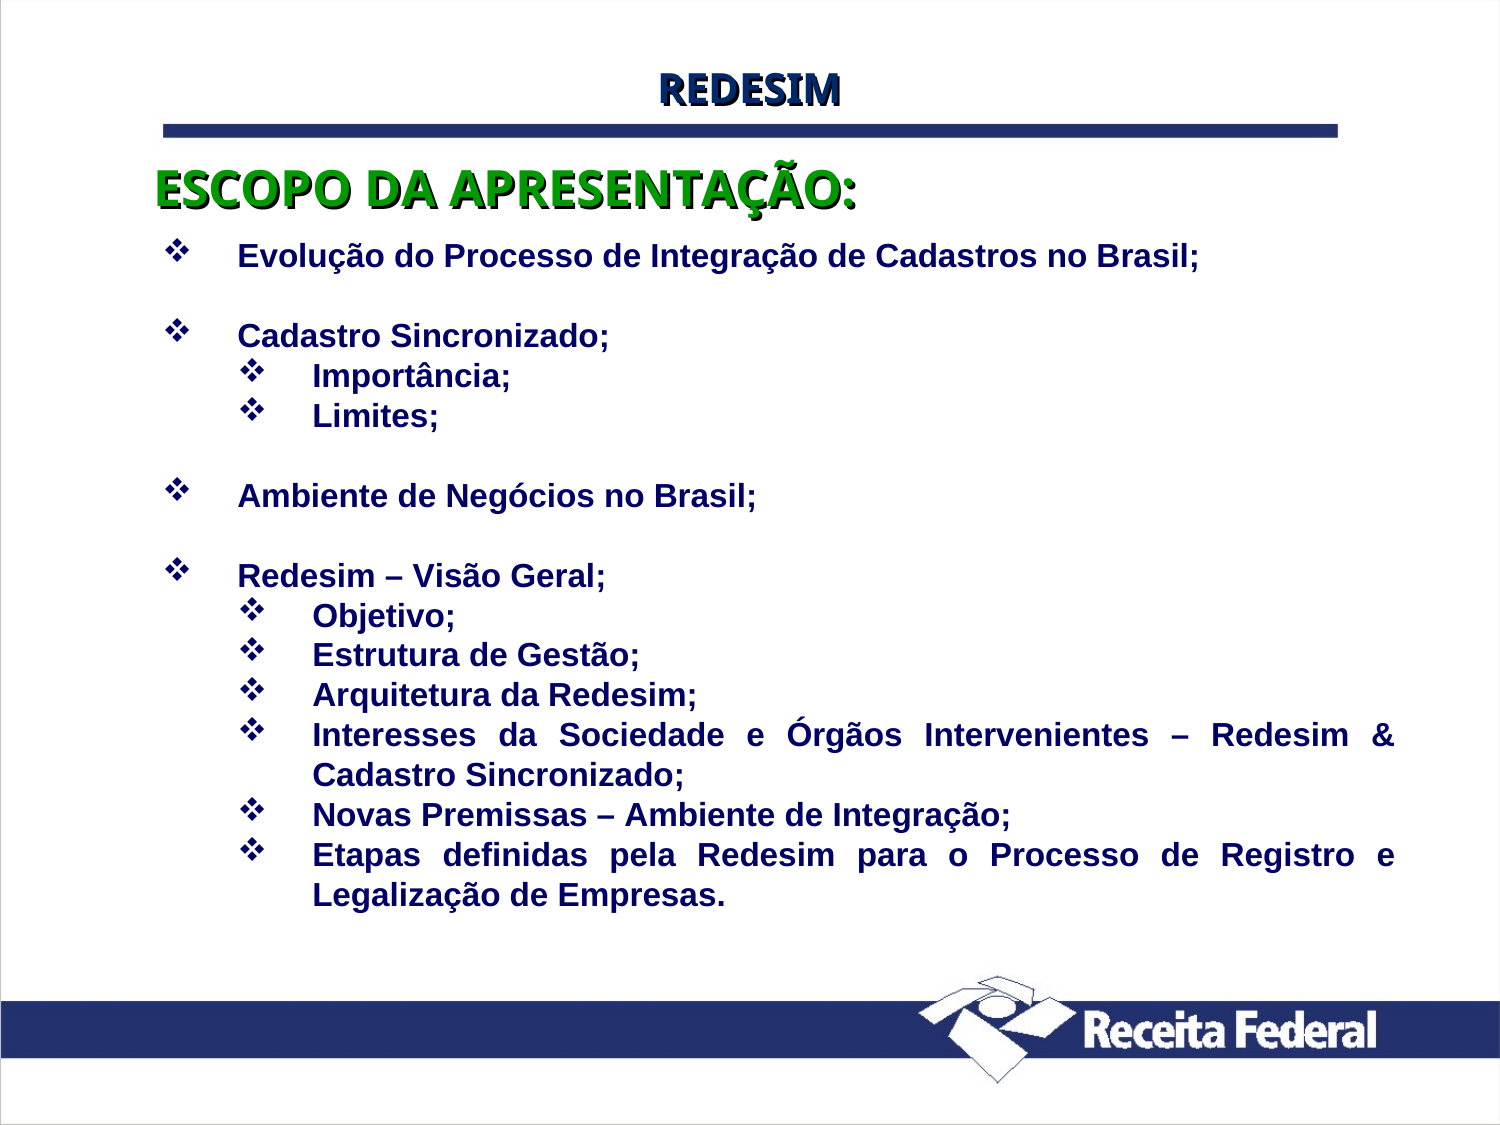

REDESIM
ESCOPO DA APRESENTAÇÃO:
Evolução do Processo de Integração de Cadastros no Brasil;
Cadastro Sincronizado;
Importância;
Limites;
Ambiente de Negócios no Brasil;
Redesim – Visão Geral;
Objetivo;
Estrutura de Gestão;
Arquitetura da Redesim;
Interesses da Sociedade e Órgãos Intervenientes – Redesim & Cadastro Sincronizado;
Novas Premissas – Ambiente de Integração;
Etapas definidas pela Redesim para o Processo de Registro e Legalização de Empresas.